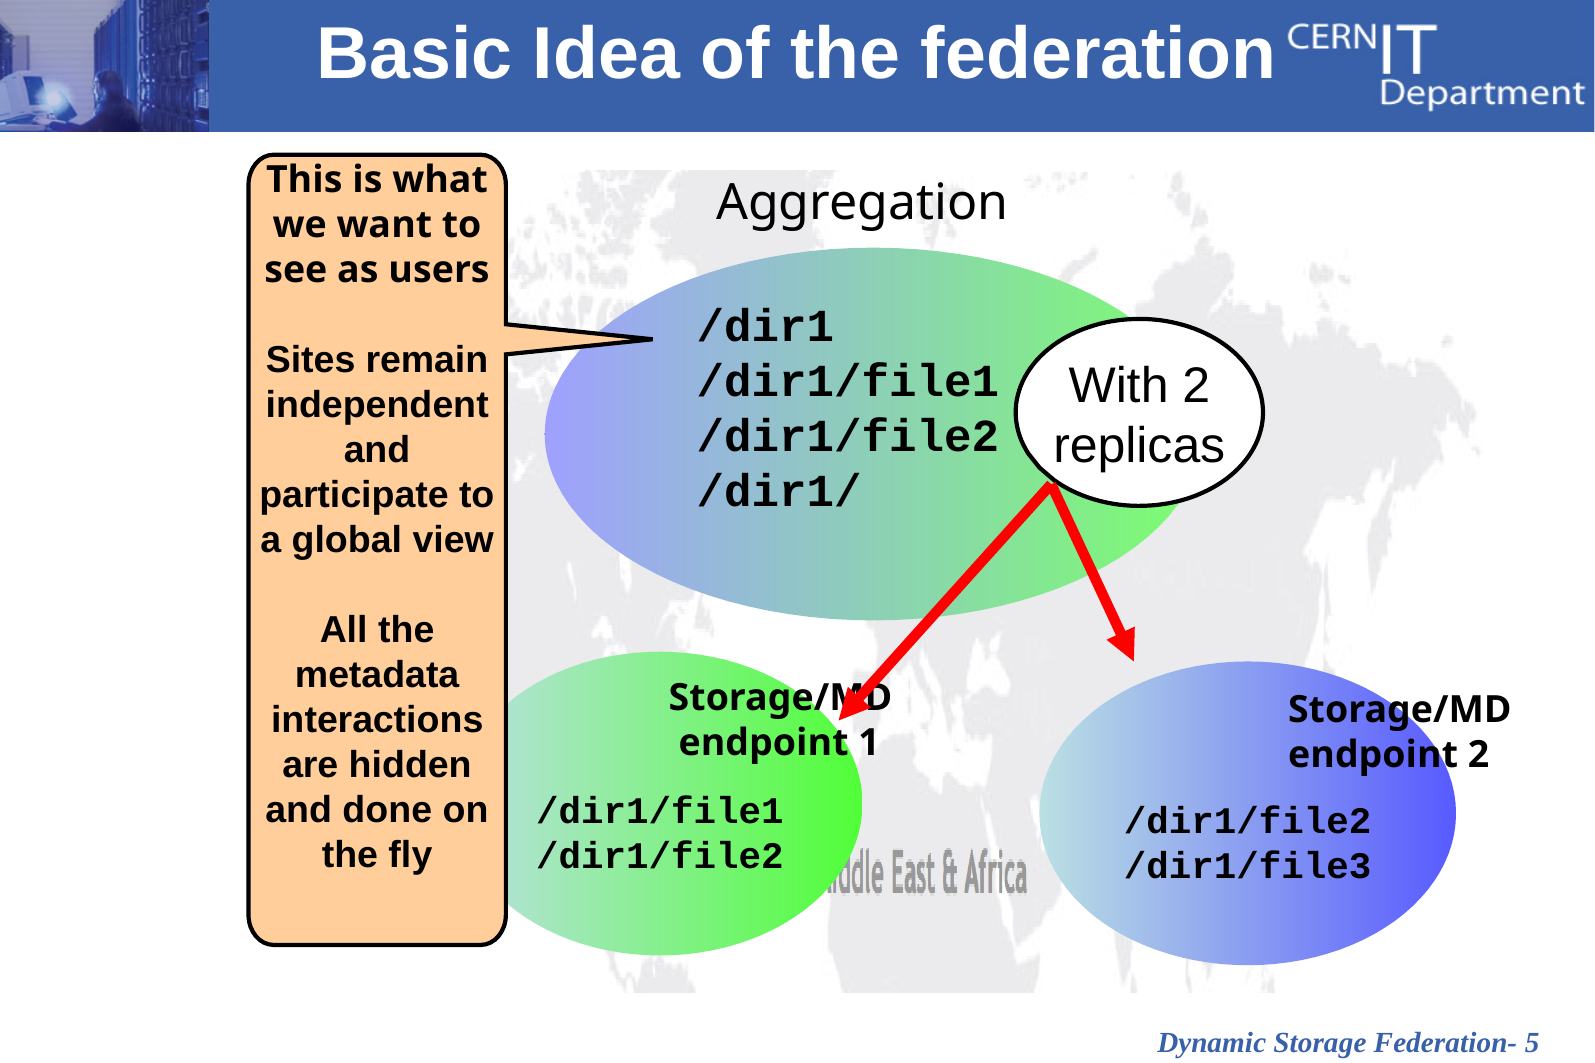

# Basic Idea of the federation
This is what
we want to see as users
Sites remain independent and participate to a global view
All the metadata interactions are hidden and done on the fly
Aggregation
/dir1
/dir1/file1
/dir1/file2
/dir1/
With 2 replicas
/dir1/file1
/dir1/file2
Storage/MD
 endpoint 1
/dir1/file2
/dir1/file3
Storage/MD
endpoint 2
EMI INFSO-RI-261611